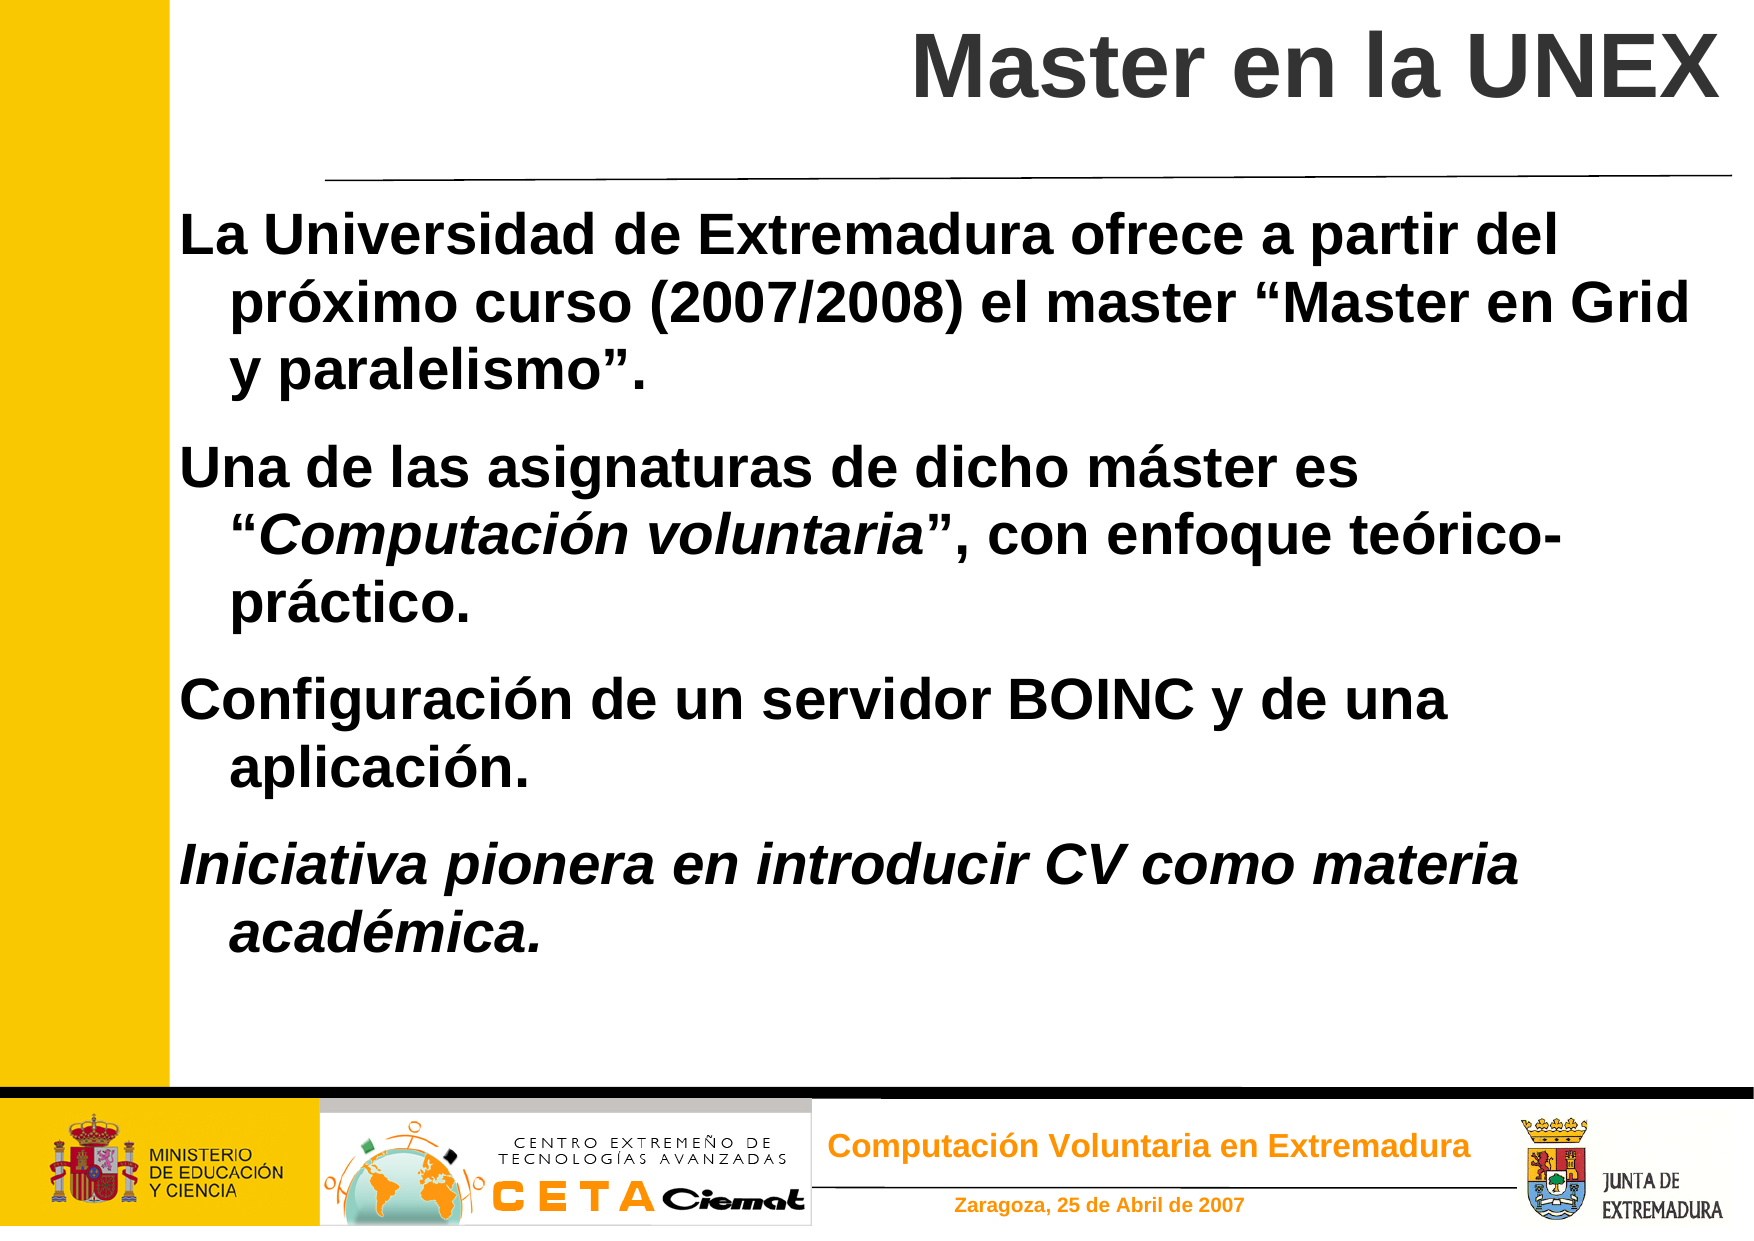

Master en la UNEX
# La Universidad de Extremadura ofrece a partir del próximo curso (2007/2008) el master “Master en Grid y paralelismo”.
Una de las asignaturas de dicho máster es “Computación voluntaria”, con enfoque teórico-práctico.
Configuración de un servidor BOINC y de una aplicación.
Iniciativa pionera en introducir CV como materia académica.